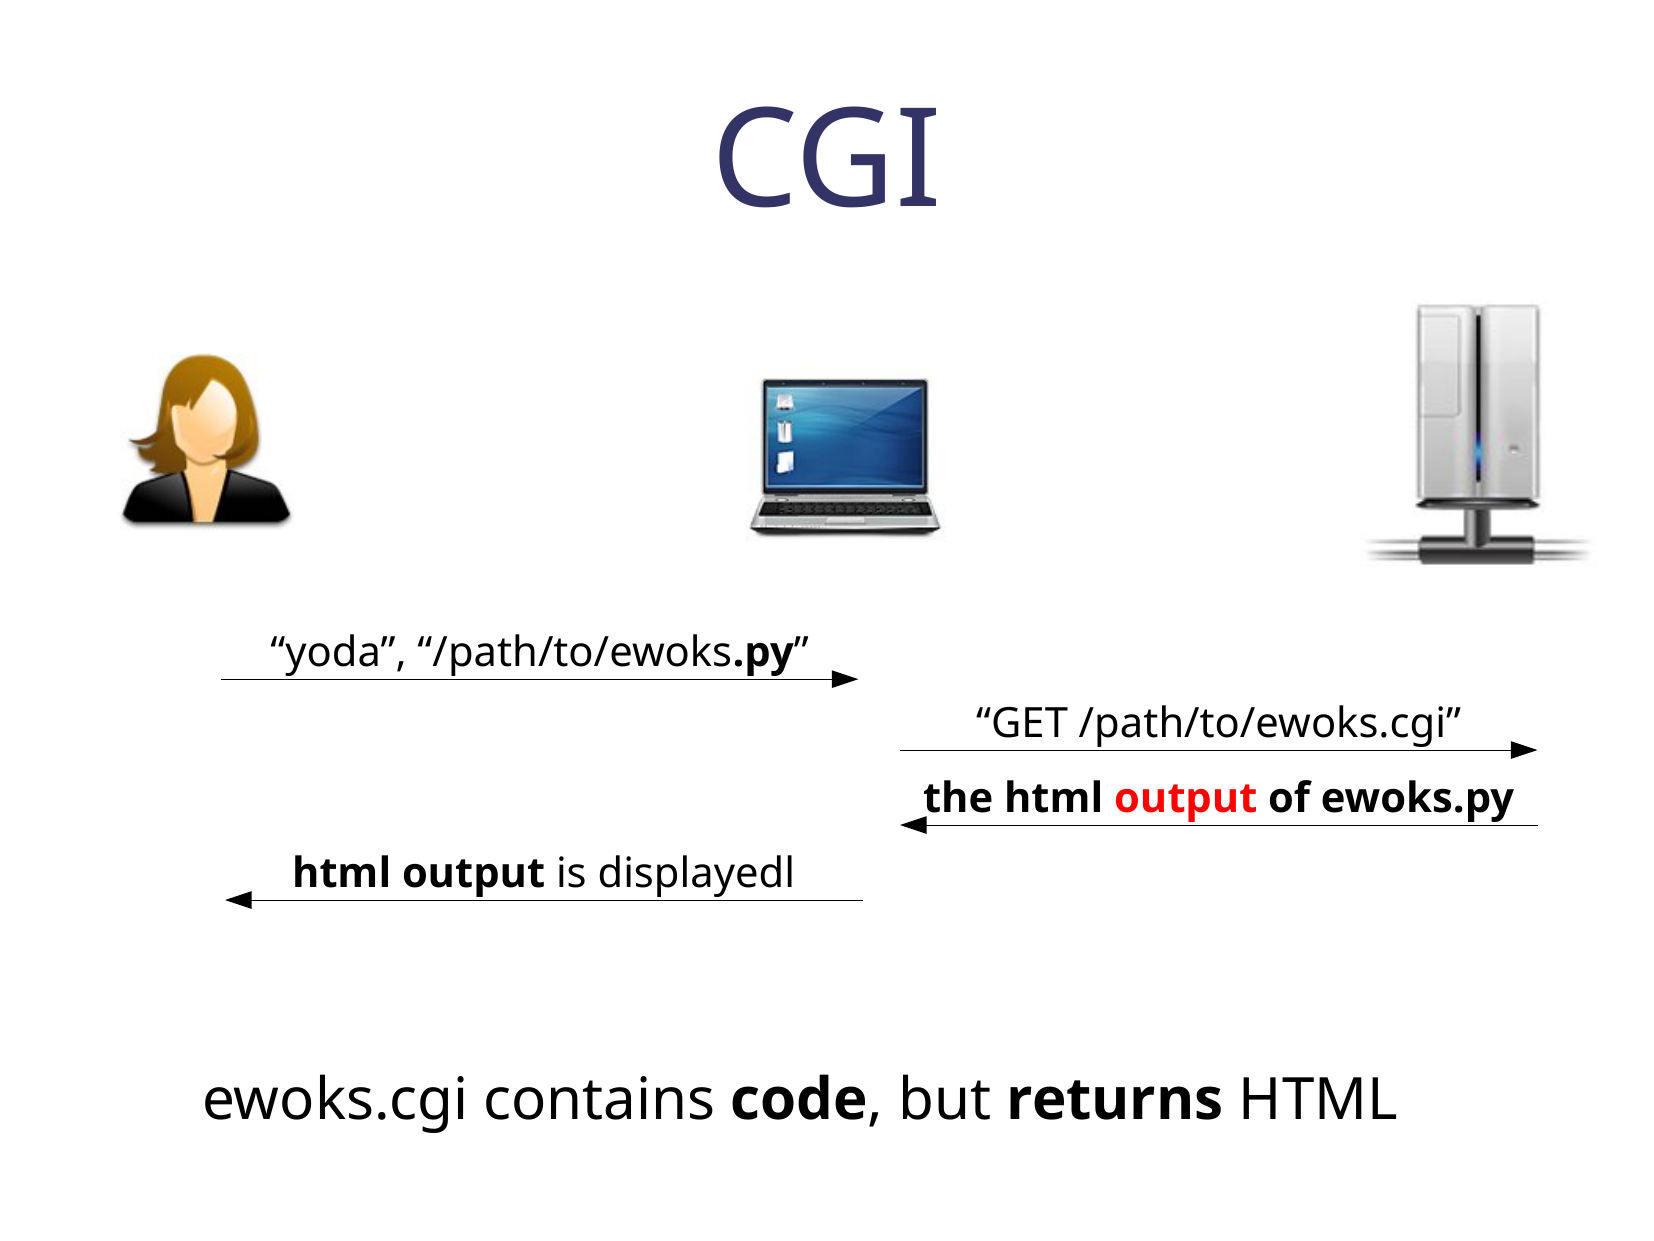

# CGI
“yoda”, “/path/to/ewoks.py”
“GET /path/to/ewoks.cgi”
the html output of ewoks.py
html output is displayedl
ewoks.cgi contains code, but returns HTML